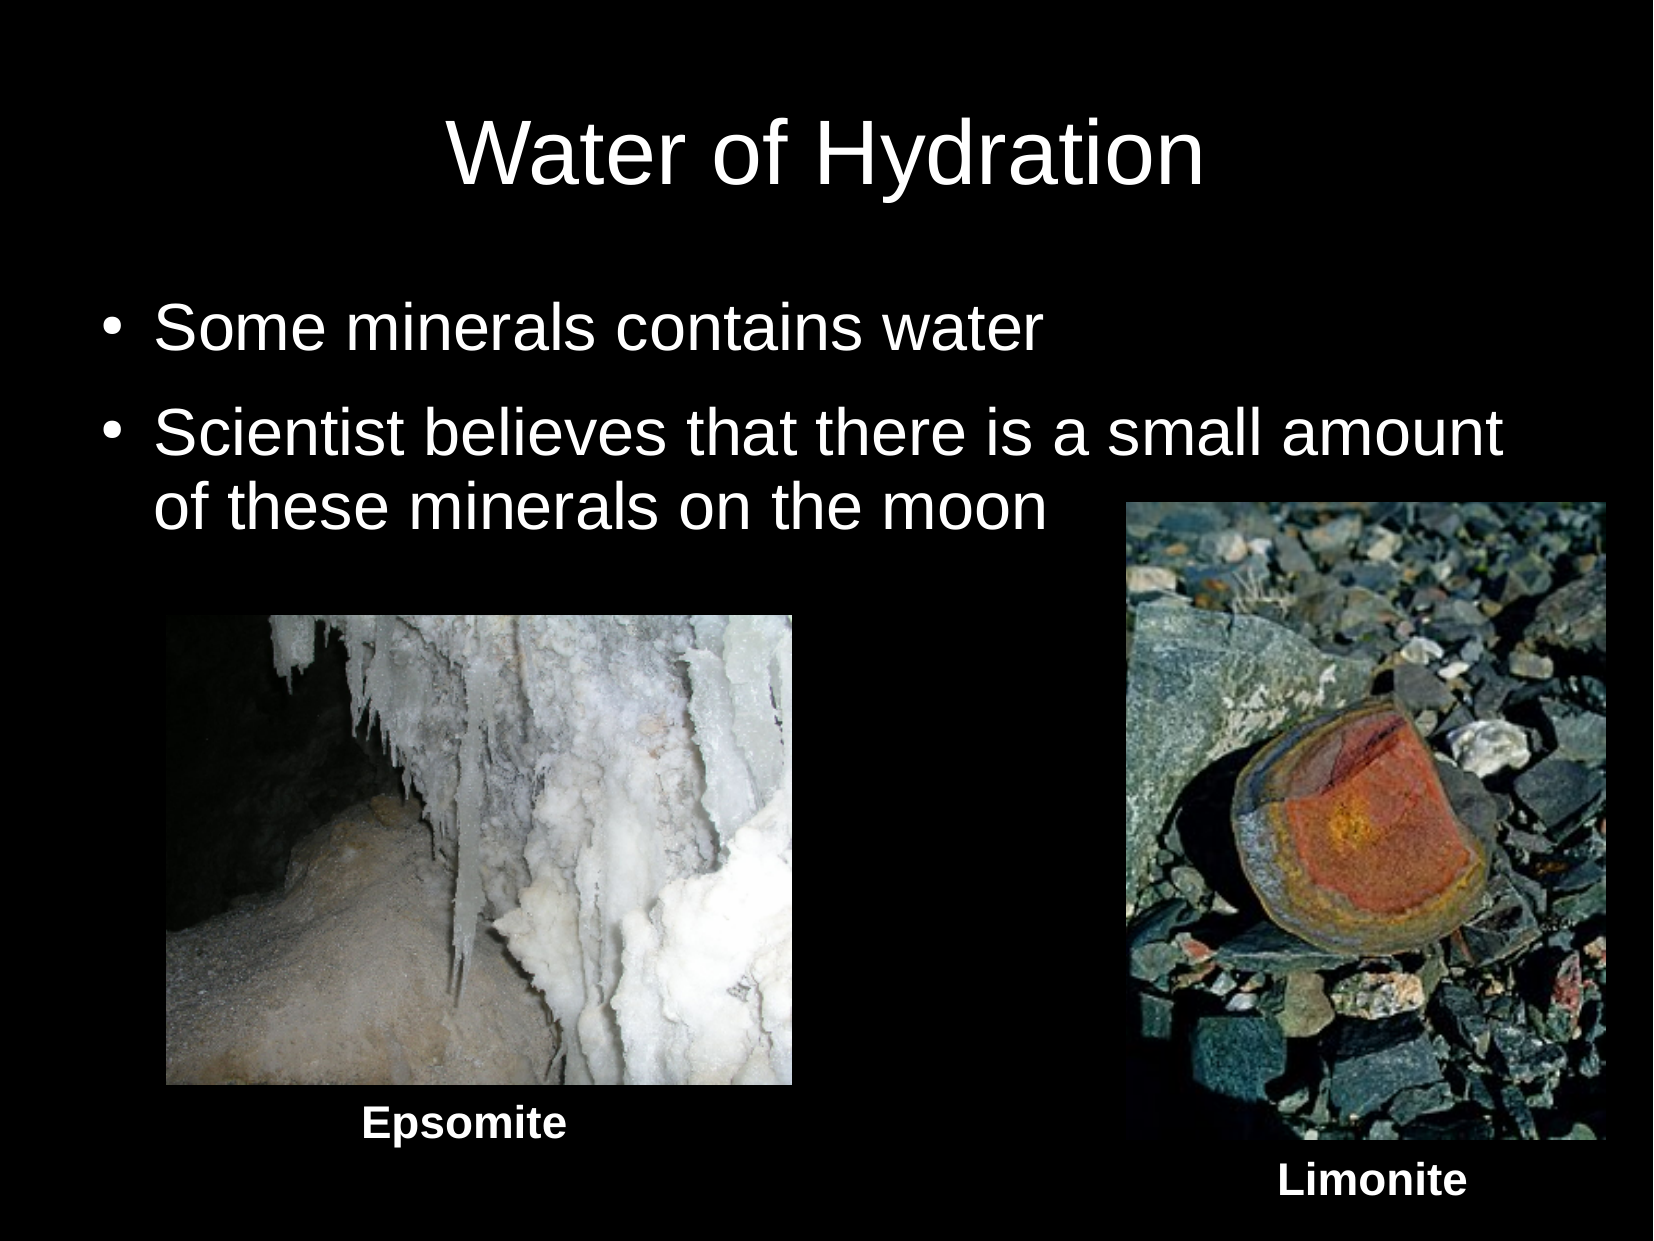

# Water of Hydration
Some minerals contains water
Scientist believes that there is a small amount of these minerals on the moon
Epsomite
Limonite